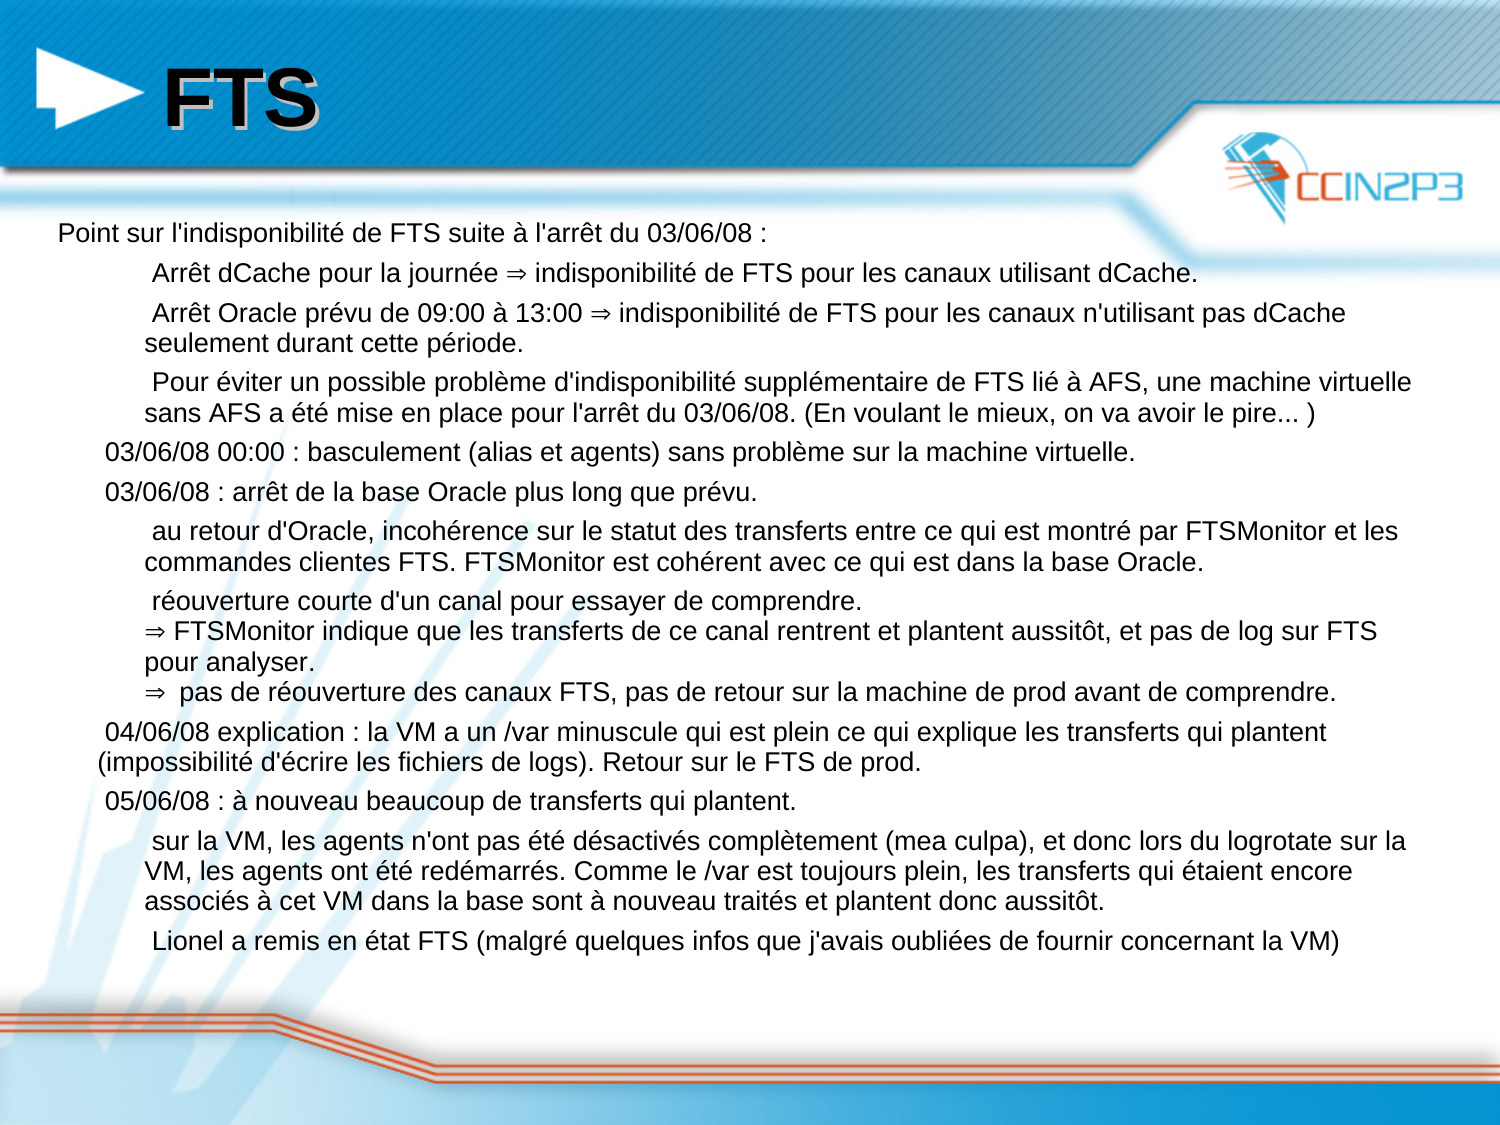

# FTS
 Point sur l'indisponibilité de FTS suite à l'arrêt du 03/06/08 :
 Arrêt dCache pour la journée ⇒ indisponibilité de FTS pour les canaux utilisant dCache.
 Arrêt Oracle prévu de 09:00 à 13:00 ⇒ indisponibilité de FTS pour les canaux n'utilisant pas dCache seulement durant cette période.
 Pour éviter un possible problème d'indisponibilité supplémentaire de FTS lié à AFS, une machine virtuelle sans AFS a été mise en place pour l'arrêt du 03/06/08. (En voulant le mieux, on va avoir le pire... )
 03/06/08 00:00 : basculement (alias et agents) sans problème sur la machine virtuelle.
 03/06/08 : arrêt de la base Oracle plus long que prévu.
 au retour d'Oracle, incohérence sur le statut des transferts entre ce qui est montré par FTSMonitor et les commandes clientes FTS. FTSMonitor est cohérent avec ce qui est dans la base Oracle.
 réouverture courte d'un canal pour essayer de comprendre.
⇒ FTSMonitor indique que les transferts de ce canal rentrent et plantent aussitôt, et pas de log sur FTS pour analyser.
⇒ pas de réouverture des canaux FTS, pas de retour sur la machine de prod avant de comprendre.
 04/06/08 explication : la VM a un /var minuscule qui est plein ce qui explique les transferts qui plantent (impossibilité d'écrire les fichiers de logs). Retour sur le FTS de prod.
 05/06/08 : à nouveau beaucoup de transferts qui plantent.
 sur la VM, les agents n'ont pas été désactivés complètement (mea culpa), et donc lors du logrotate sur la VM, les agents ont été redémarrés. Comme le /var est toujours plein, les transferts qui étaient encore associés à cet VM dans la base sont à nouveau traités et plantent donc aussitôt.
 Lionel a remis en état FTS (malgré quelques infos que j'avais oubliées de fournir concernant la VM)